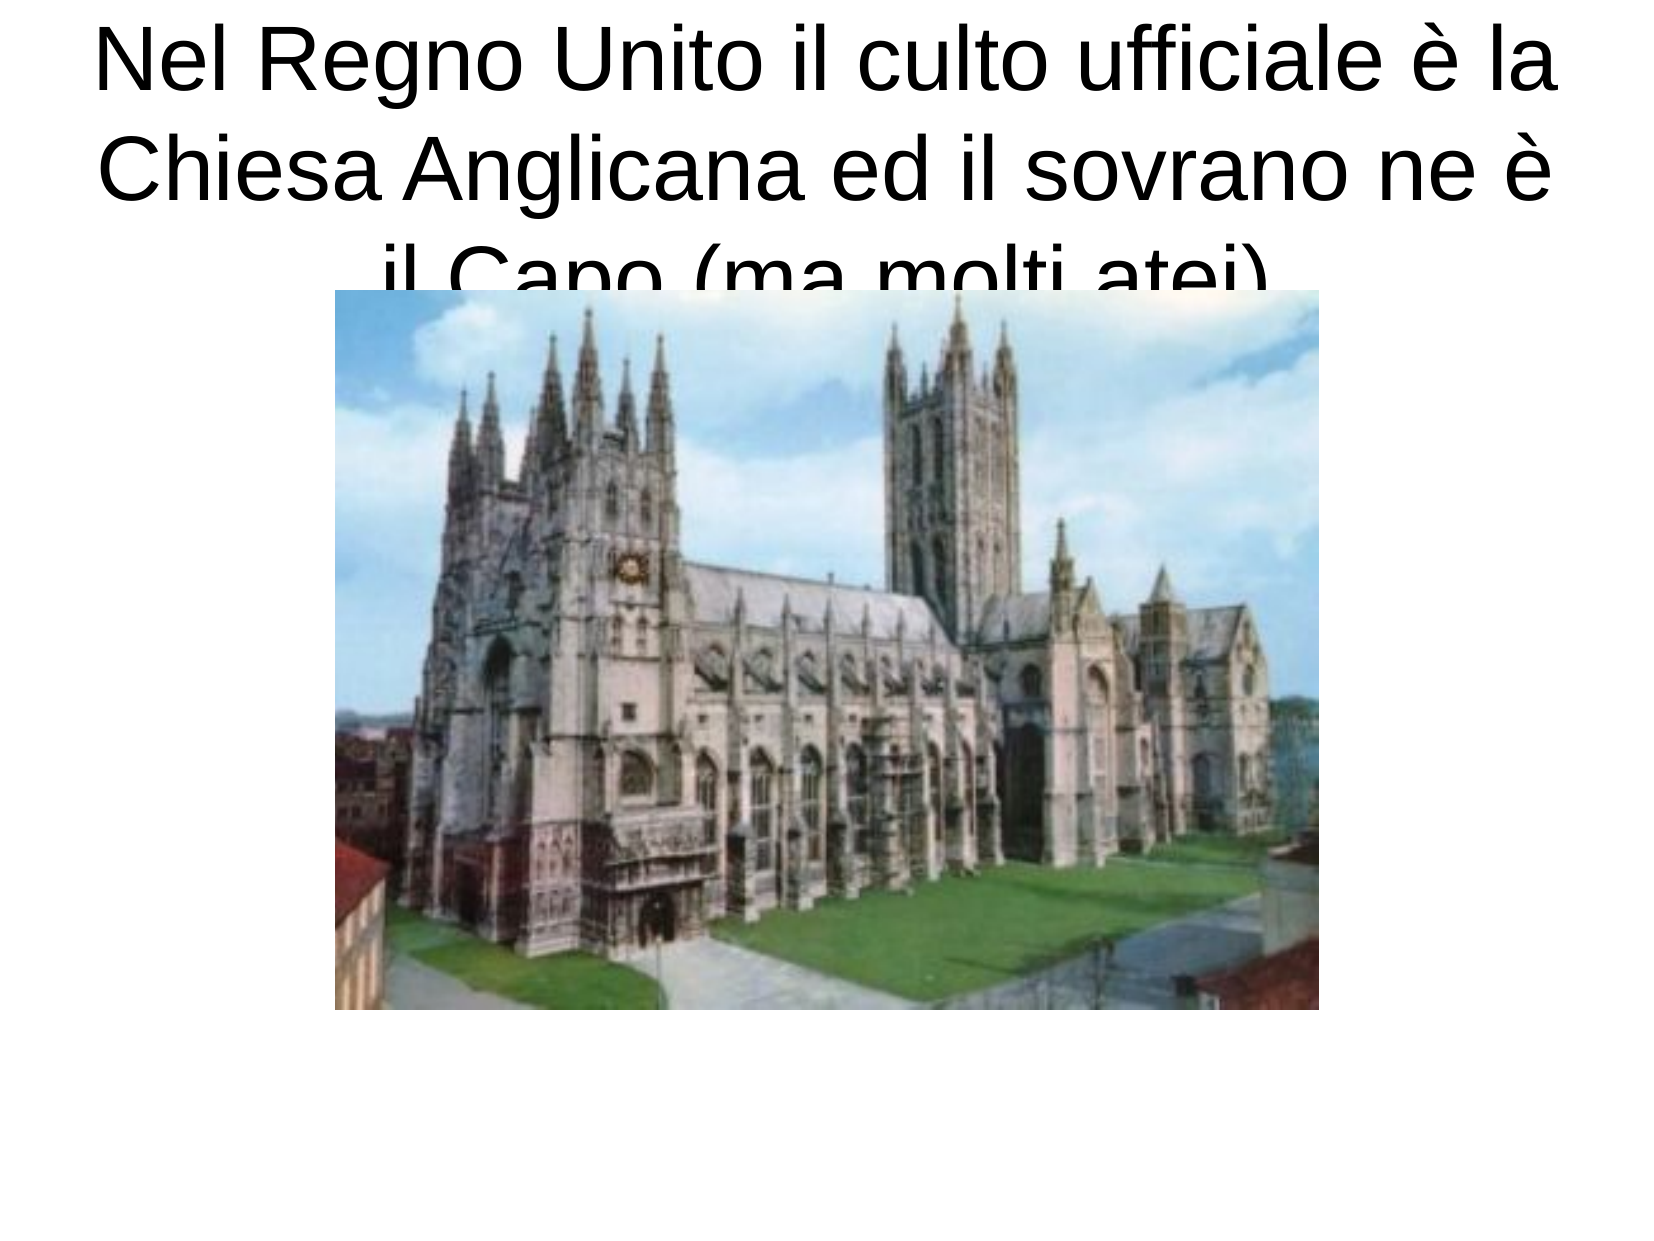

# Nel Regno Unito il culto ufficiale è la Chiesa Anglicana ed il sovrano ne è il Capo (ma molti atei)